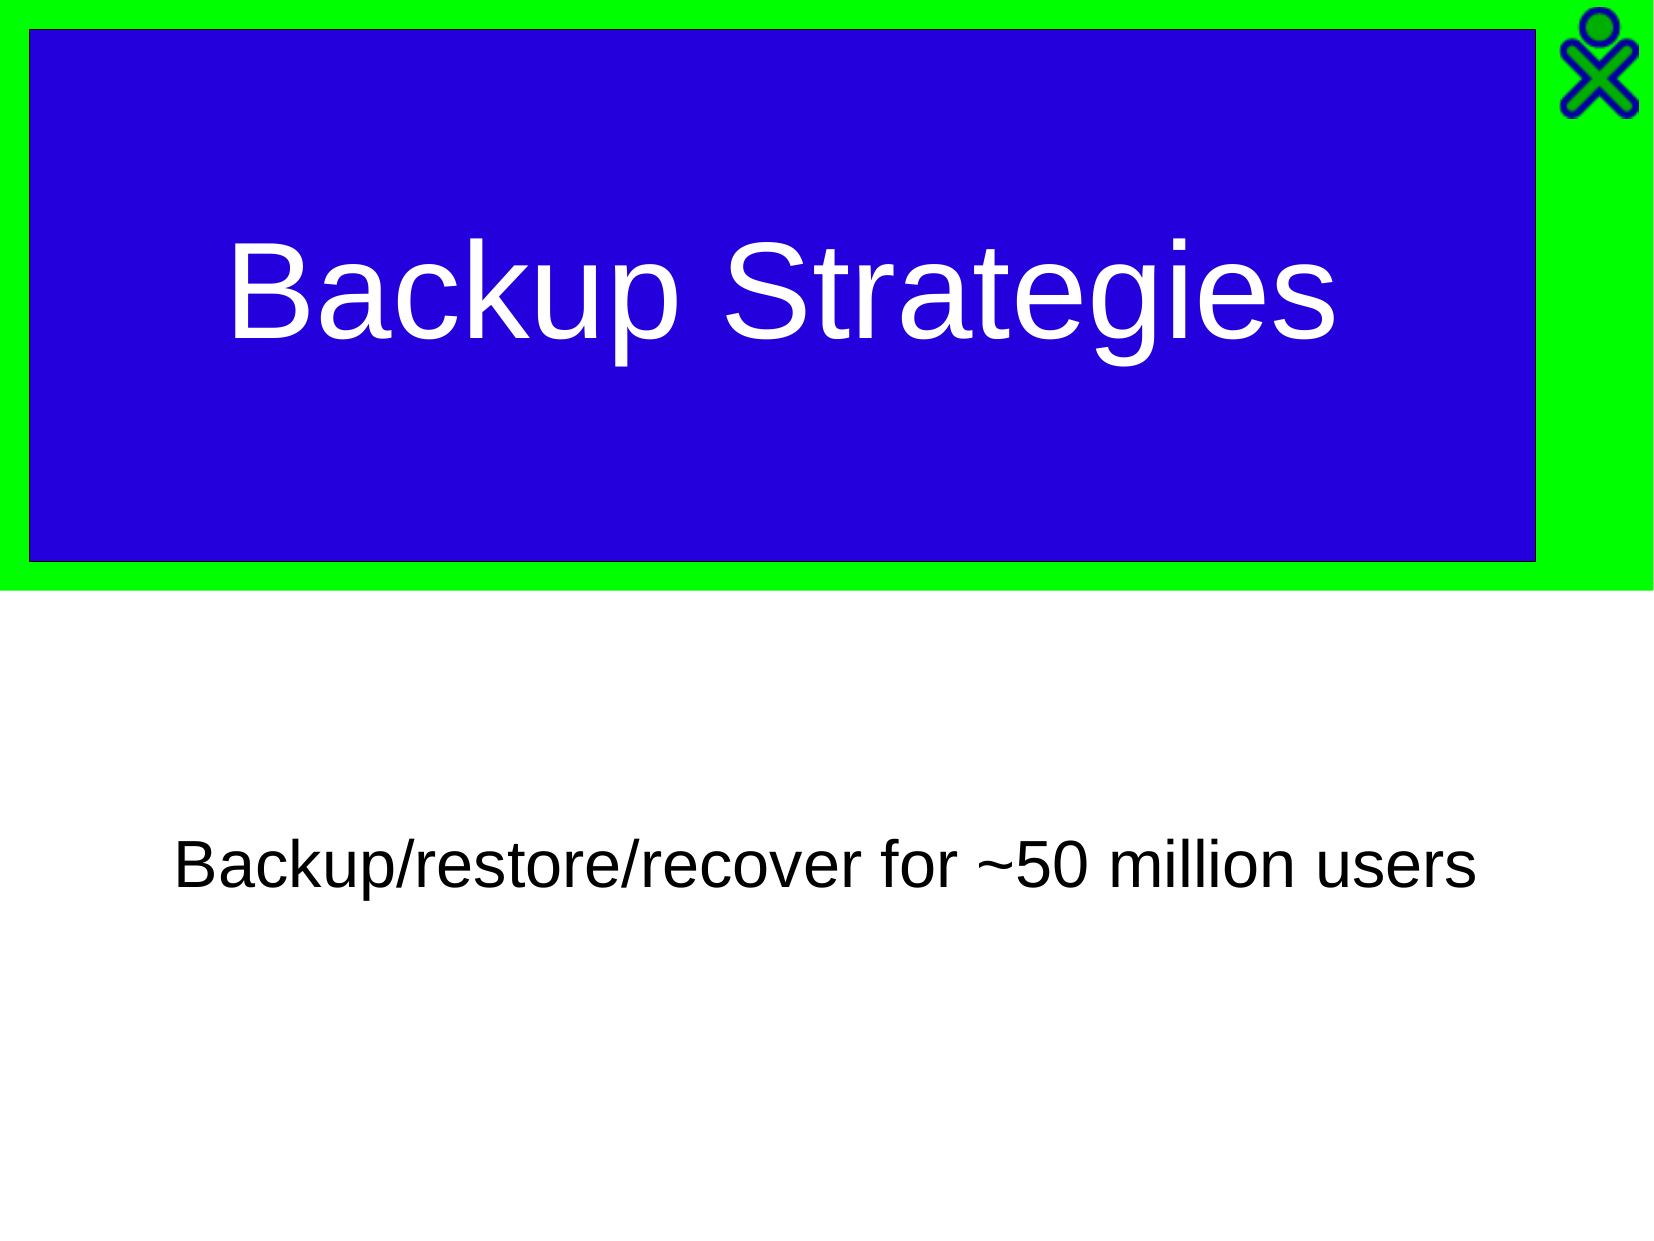

# Backup Strategies
Backup/restore/recover for ~50 million users